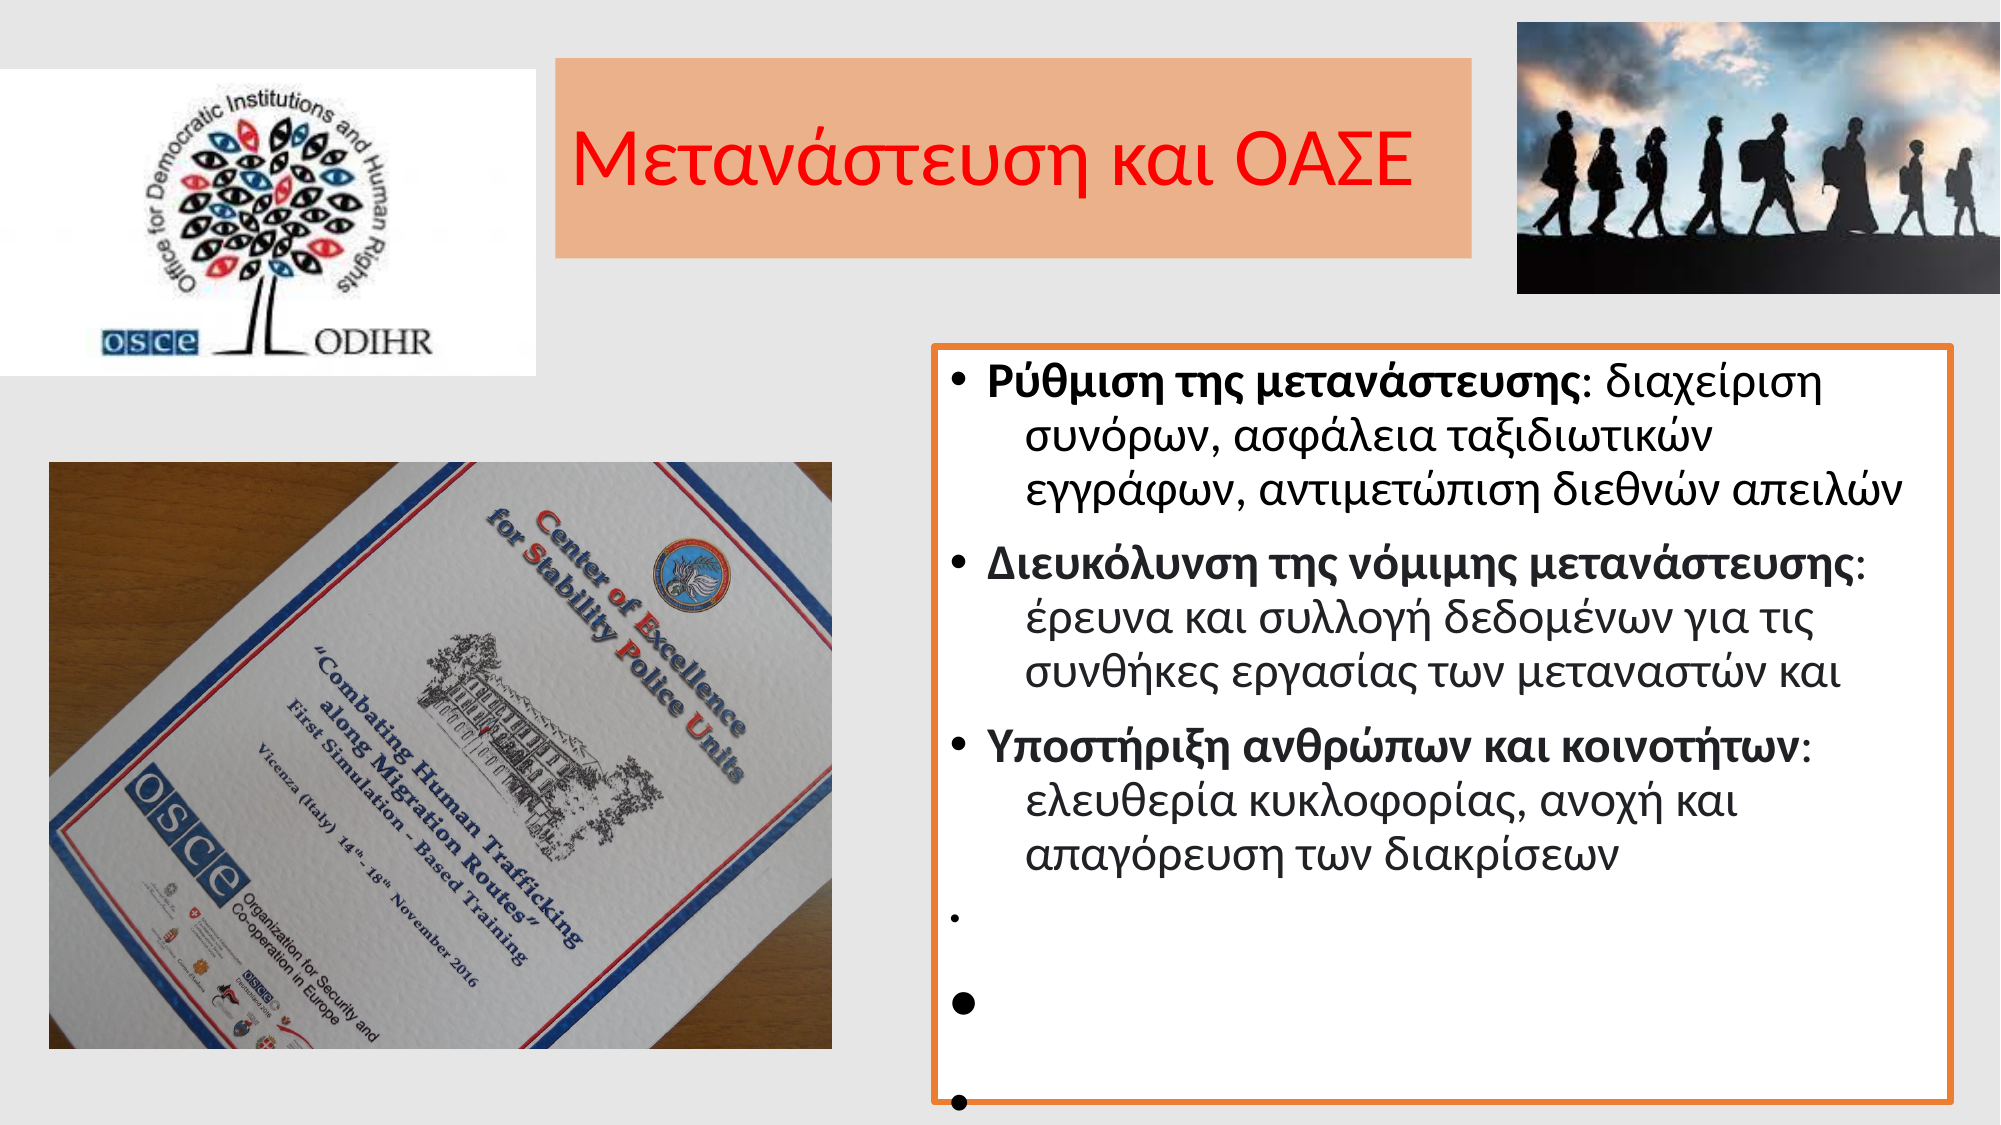

# Μετανάστευση και ΟΑΣΕ
Ρύθμιση της μετανάστευσης: διαχείριση συνόρων, ασφάλεια ταξιδιωτικών εγγράφων, αντιμετώπιση διεθνών απειλών
Διευκόλυνση της νόμιμης μετανάστευσης: έρευνα και συλλογή δεδομένων για τις συνθήκες εργασίας των μεταναστών και
Υποστήριξη ανθρώπων και κοινοτήτων: ελευθερία κυκλοφορίας, ανοχή και απαγόρευση των διακρίσεων